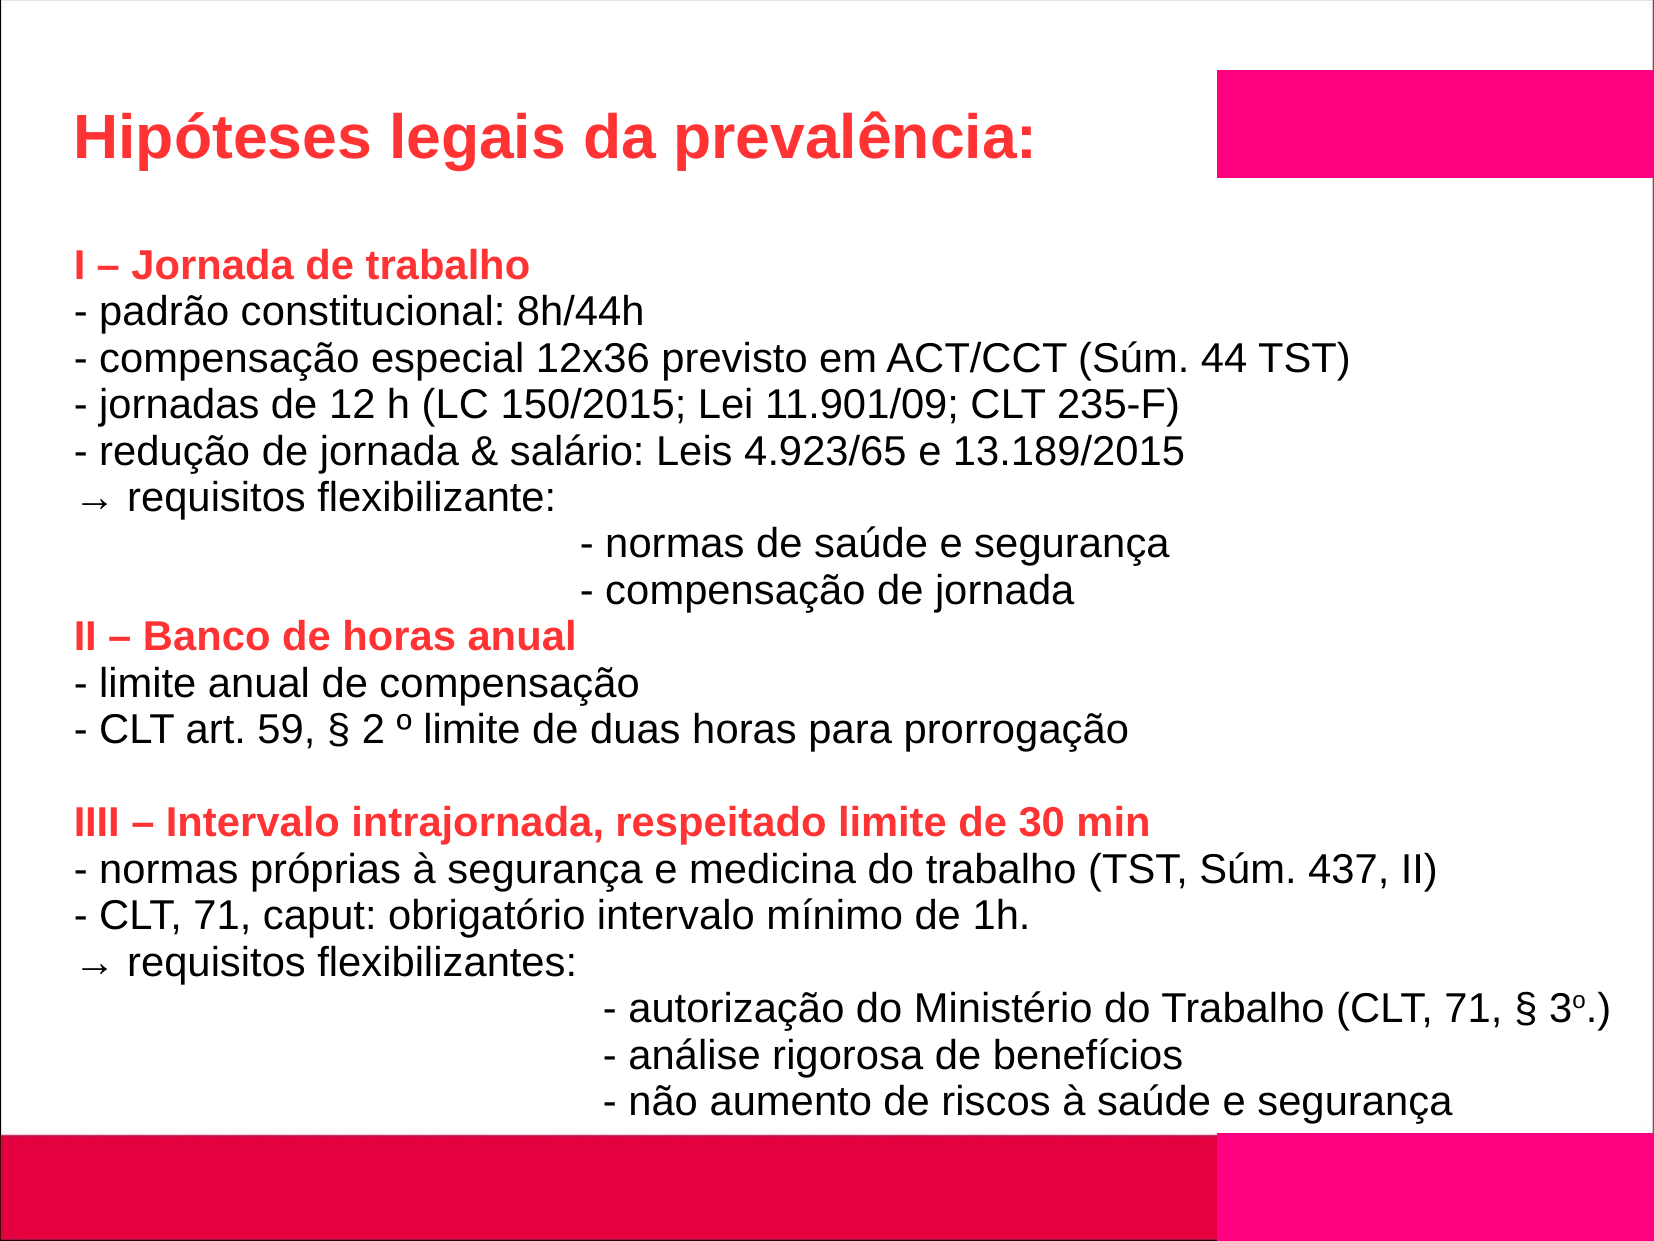

Hipóteses legais da prevalência:
I – Jornada de trabalho
- padrão constitucional: 8h/44h
- compensação especial 12x36 previsto em ACT/CCT (Súm. 44 TST)
- jornadas de 12 h (LC 150/2015; Lei 11.901/09; CLT 235-F)
- redução de jornada & salário: Leis 4.923/65 e 13.189/2015
→ requisitos flexibilizante:
 - normas de saúde e segurança
 - compensação de jornada
II – Banco de horas anual
- limite anual de compensação
- CLT art. 59, § 2 º limite de duas horas para prorrogação
IIII – Intervalo intrajornada, respeitado limite de 30 min
- normas próprias à segurança e medicina do trabalho (TST, Súm. 437, II)
- CLT, 71, caput: obrigatório intervalo mínimo de 1h.
→ requisitos flexibilizantes:
 - autorização do Ministério do Trabalho (CLT, 71, § 3o.)
 - análise rigorosa de benefícios
 - não aumento de riscos à saúde e segurança